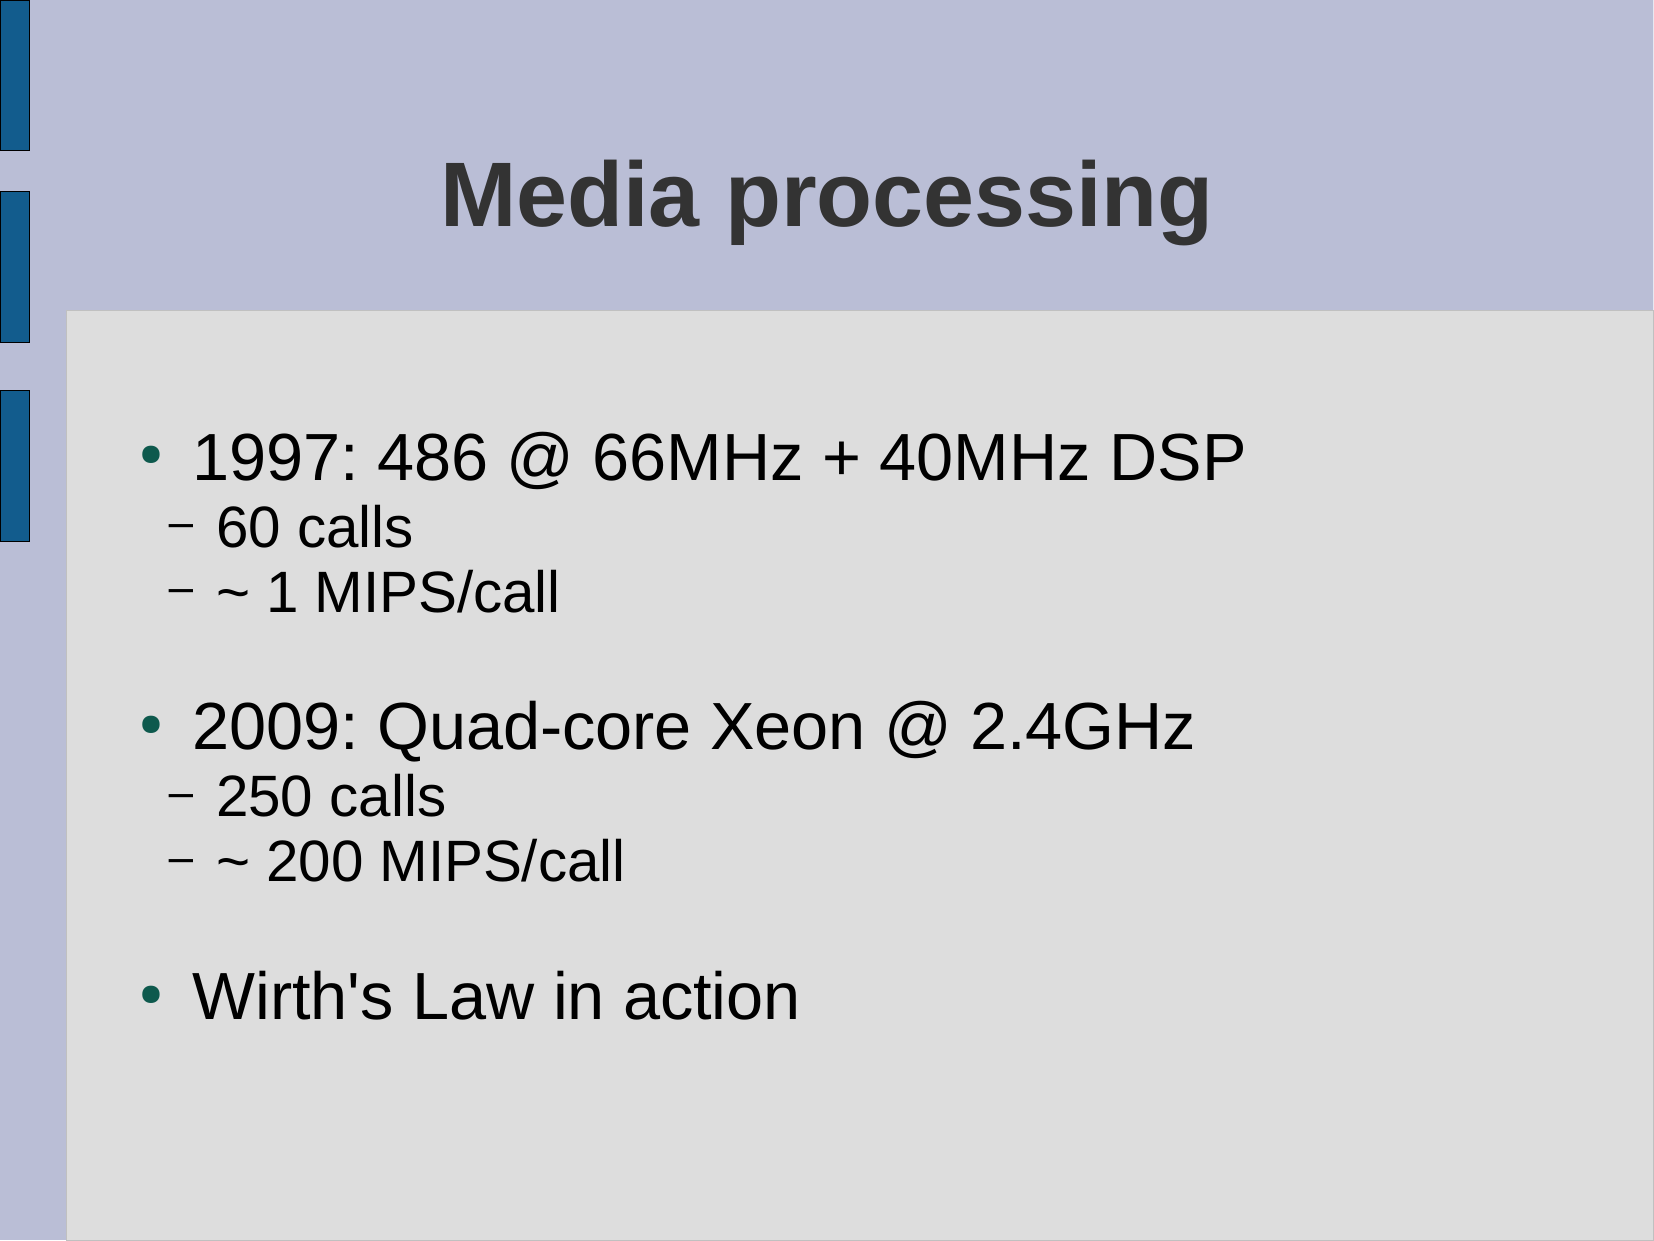

# Media processing
1997: 486 @ 66MHz + 40MHz DSP
60 calls
~ 1 MIPS/call
2009: Quad-core Xeon @ 2.4GHz
250 calls
~ 200 MIPS/call
Wirth's Law in action